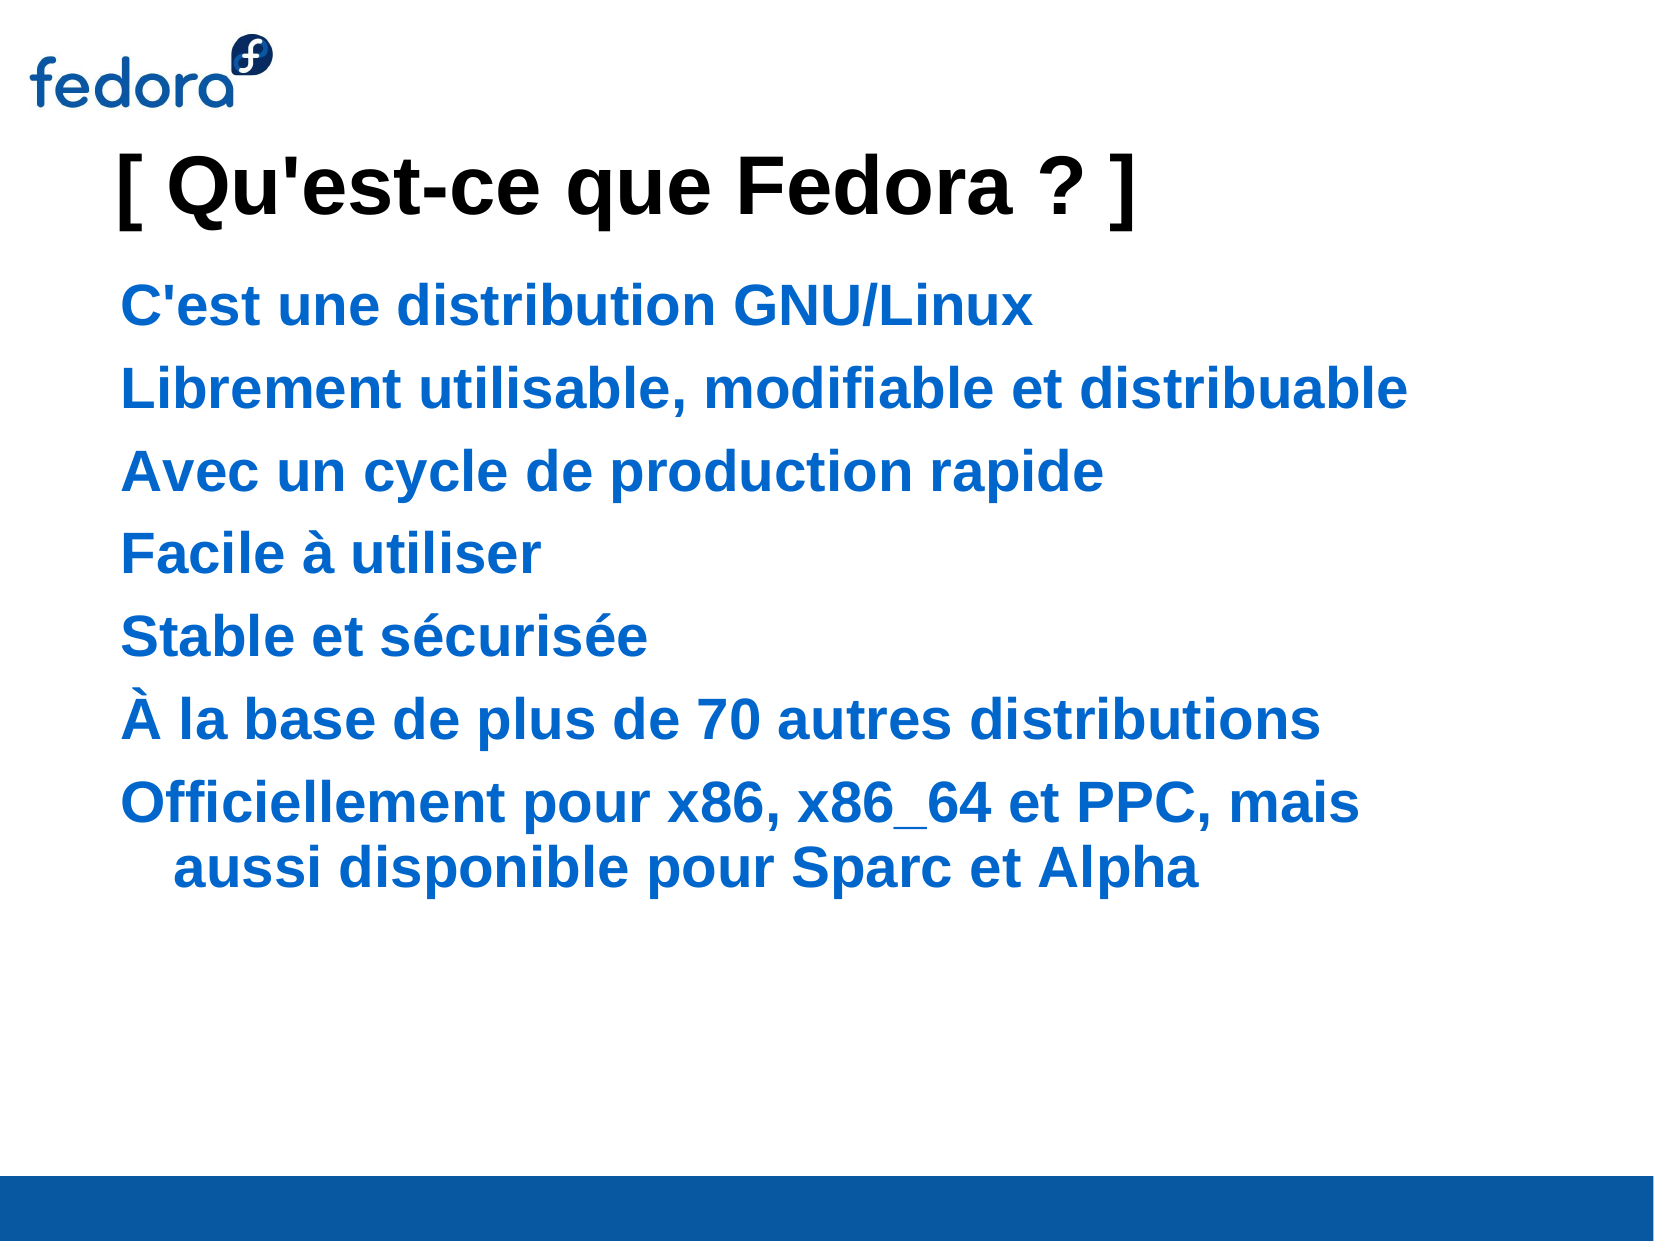

# [ Qu'est-ce que Fedora ? ]
C'est une distribution GNU/Linux
Librement utilisable, modifiable et distribuable
Avec un cycle de production rapide
Facile à utiliser
Stable et sécurisée
À la base de plus de 70 autres distributions
Officiellement pour x86, x86_64 et PPC, mais aussi disponible pour Sparc et Alpha